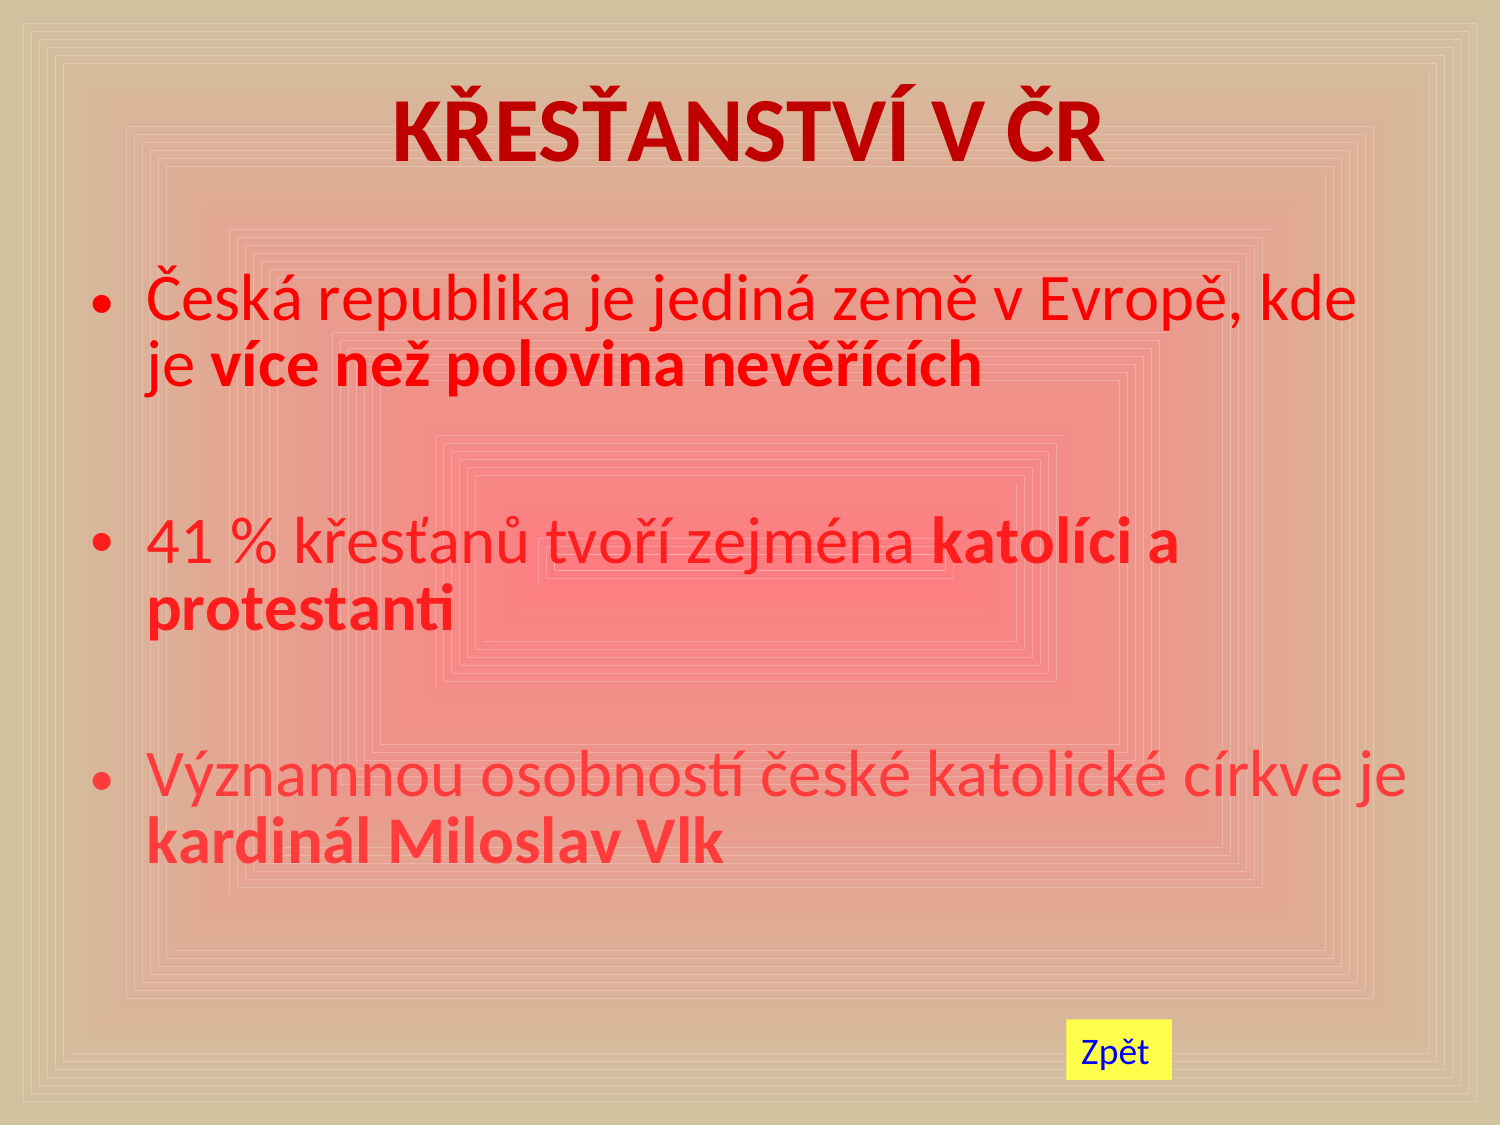

# KŘESŤANSTVÍ V ČR
Česká republika je jediná země v Evropě, kde je více než polovina nevěřících
41 % křesťanů tvoří zejména katolíci a protestanti
Významnou osobností české katolické církve je kardinál Miloslav Vlk
Zpět